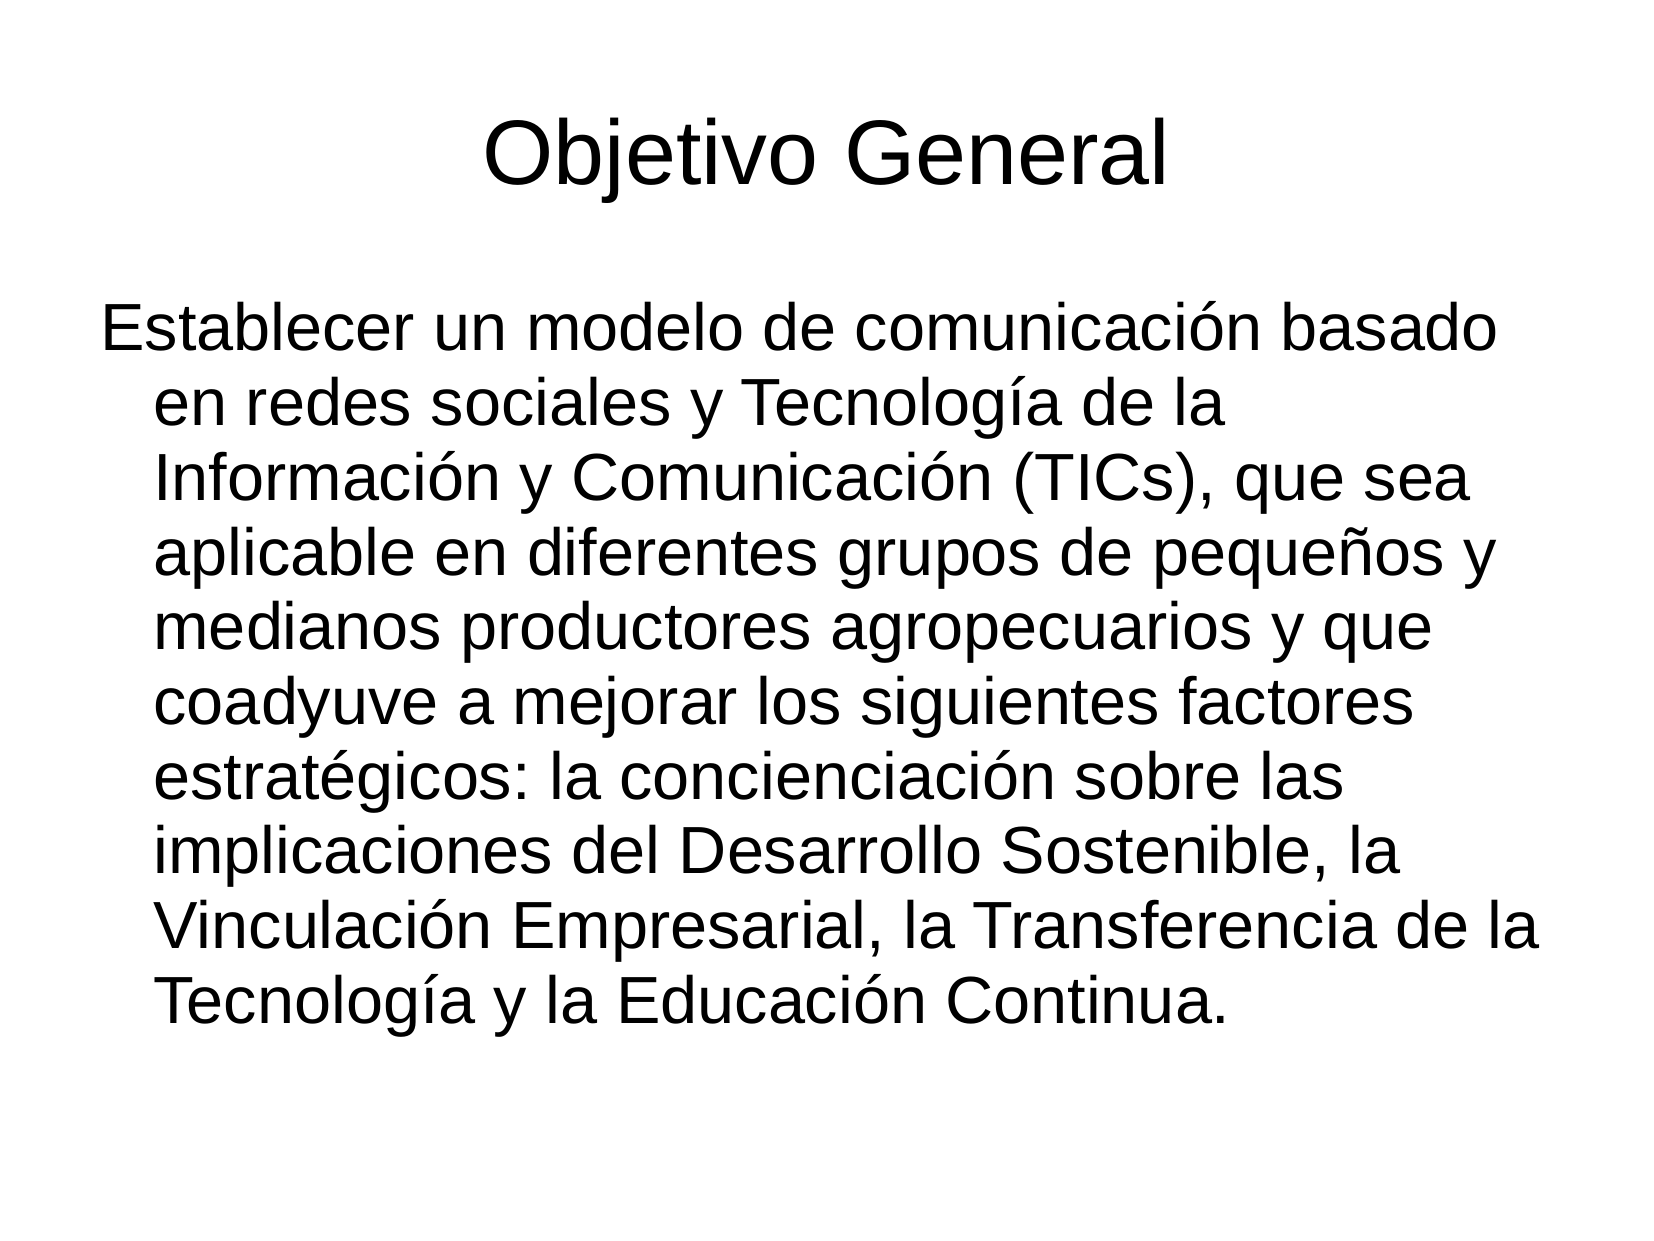

# Objetivo General
Establecer un modelo de comunicación basado en redes sociales y Tecnología de la Información y Comunicación (TICs), que sea aplicable en diferentes grupos de pequeños y medianos productores agropecuarios y que coadyuve a mejorar los siguientes factores estratégicos: la concienciación sobre las implicaciones del Desarrollo Sostenible, la Vinculación Empresarial, la Transferencia de la Tecnología y la Educación Continua.